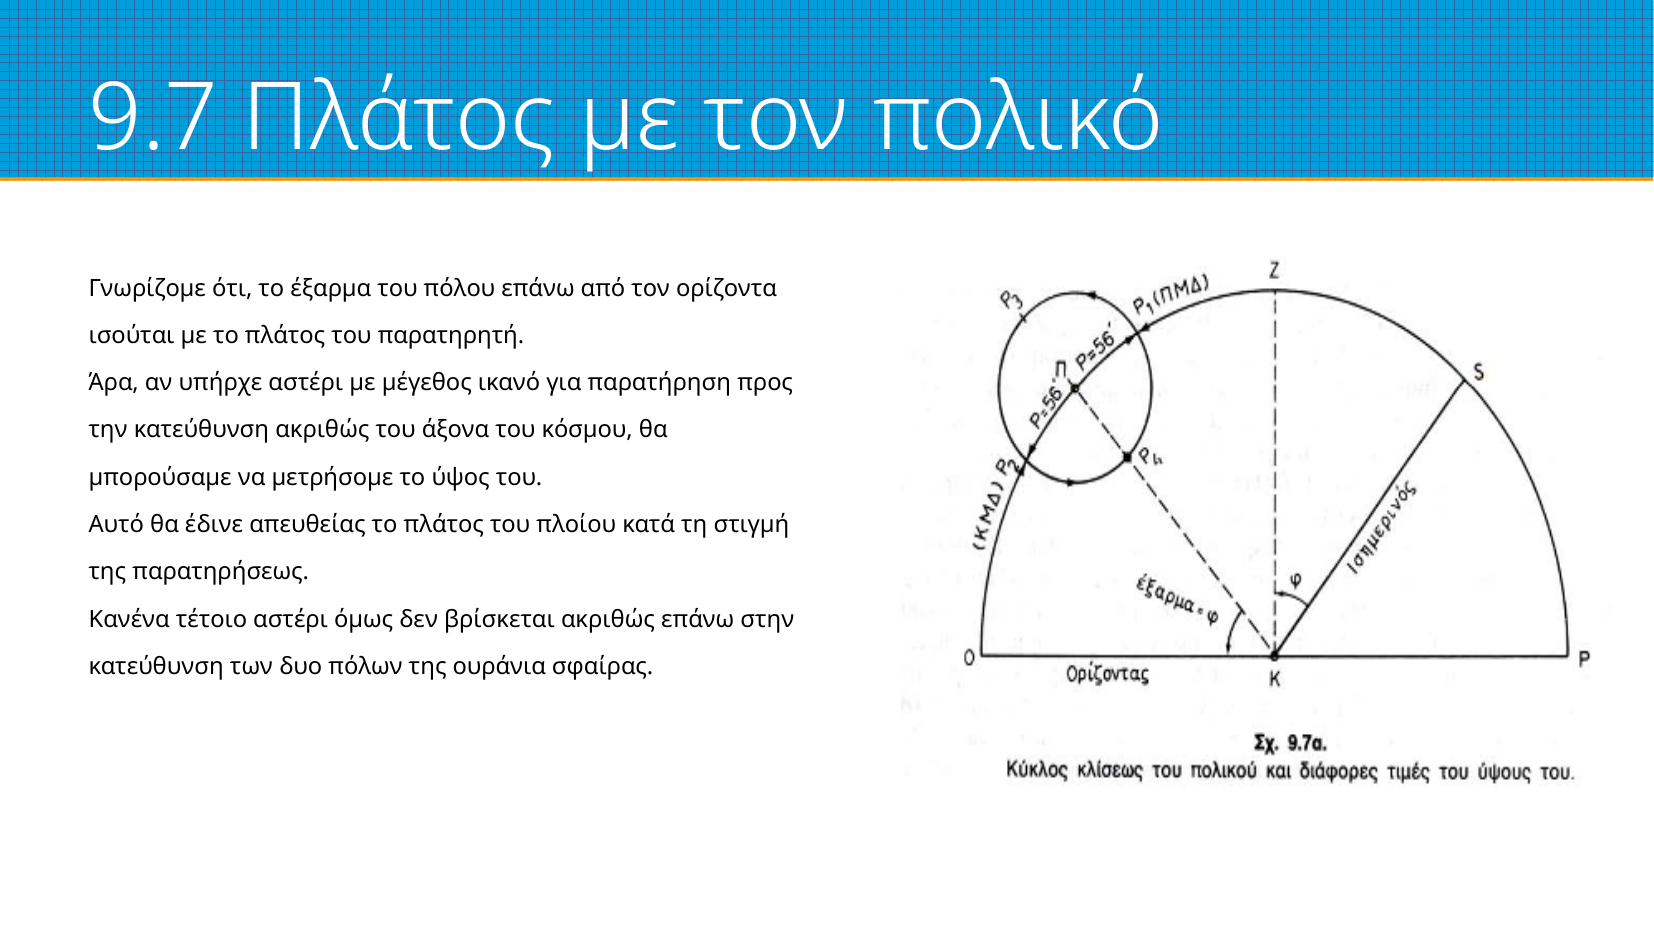

# 9.7 Πλάτος με τον πολικό
Γνωρίζοµε ότι, το έξαρµα του πόλου επάνω από τον ορίζοντα
ισούται µε το πλάτος του παρατηρητή.
Άρα, αν υπήρχε αστέρι µε µέγεθος ικανό για παρατήρηση προς
την κατεύθυνση ακριθώς του άξονα του κόσμου, θα
μπορούσαµε να μετρήσοµε το ύψος του.
Αυτό θα έδινε απευθείας το πλάτος του πλοίου κατά τη στιγµή
της παρατηρήσεως.
Κανένα τέτοιο αστέρι όμως δεν βρίσκεται ακριθώς επάνω στην
κατεύθυνση των δυο πόλων της ουράνια σφαίρας.